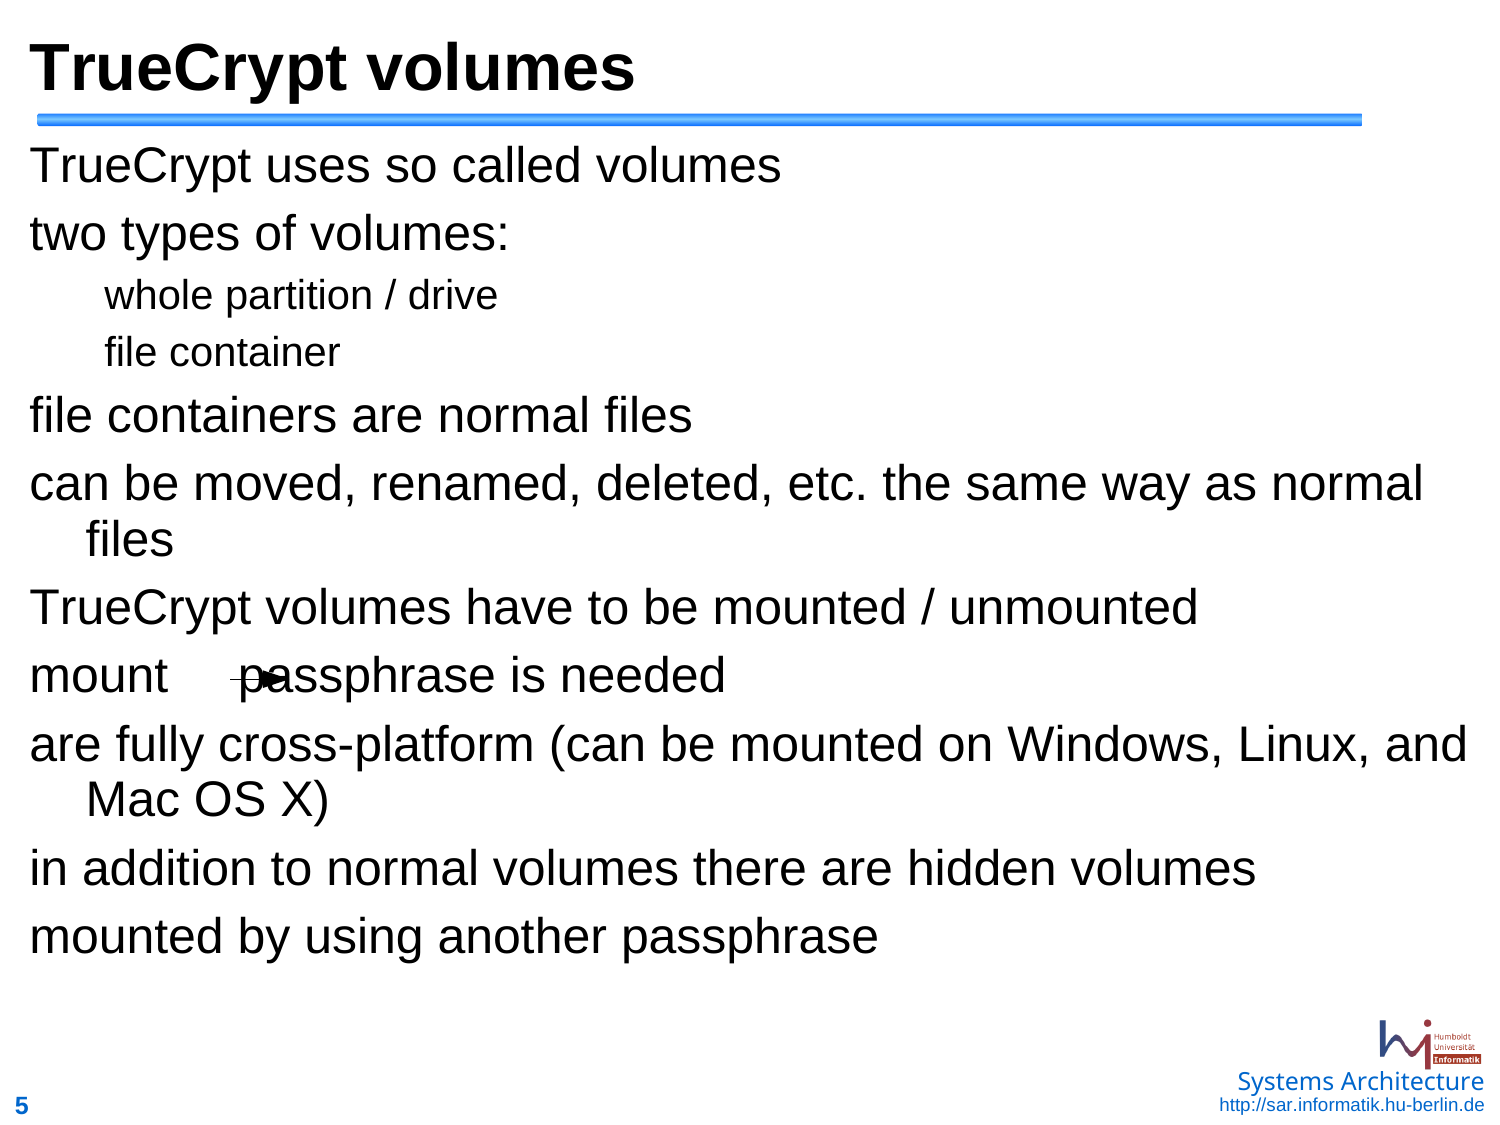

# TrueCrypt volumes
TrueCrypt uses so called volumes
two types of volumes:
whole partition / drive
file container
file containers are normal files
can be moved, renamed, deleted, etc. the same way as normal files
TrueCrypt volumes have to be mounted / unmounted
mount passphrase is needed
are fully cross-platform (can be mounted on Windows, Linux, and Mac OS X)
in addition to normal volumes there are hidden volumes
mounted by using another passphrase